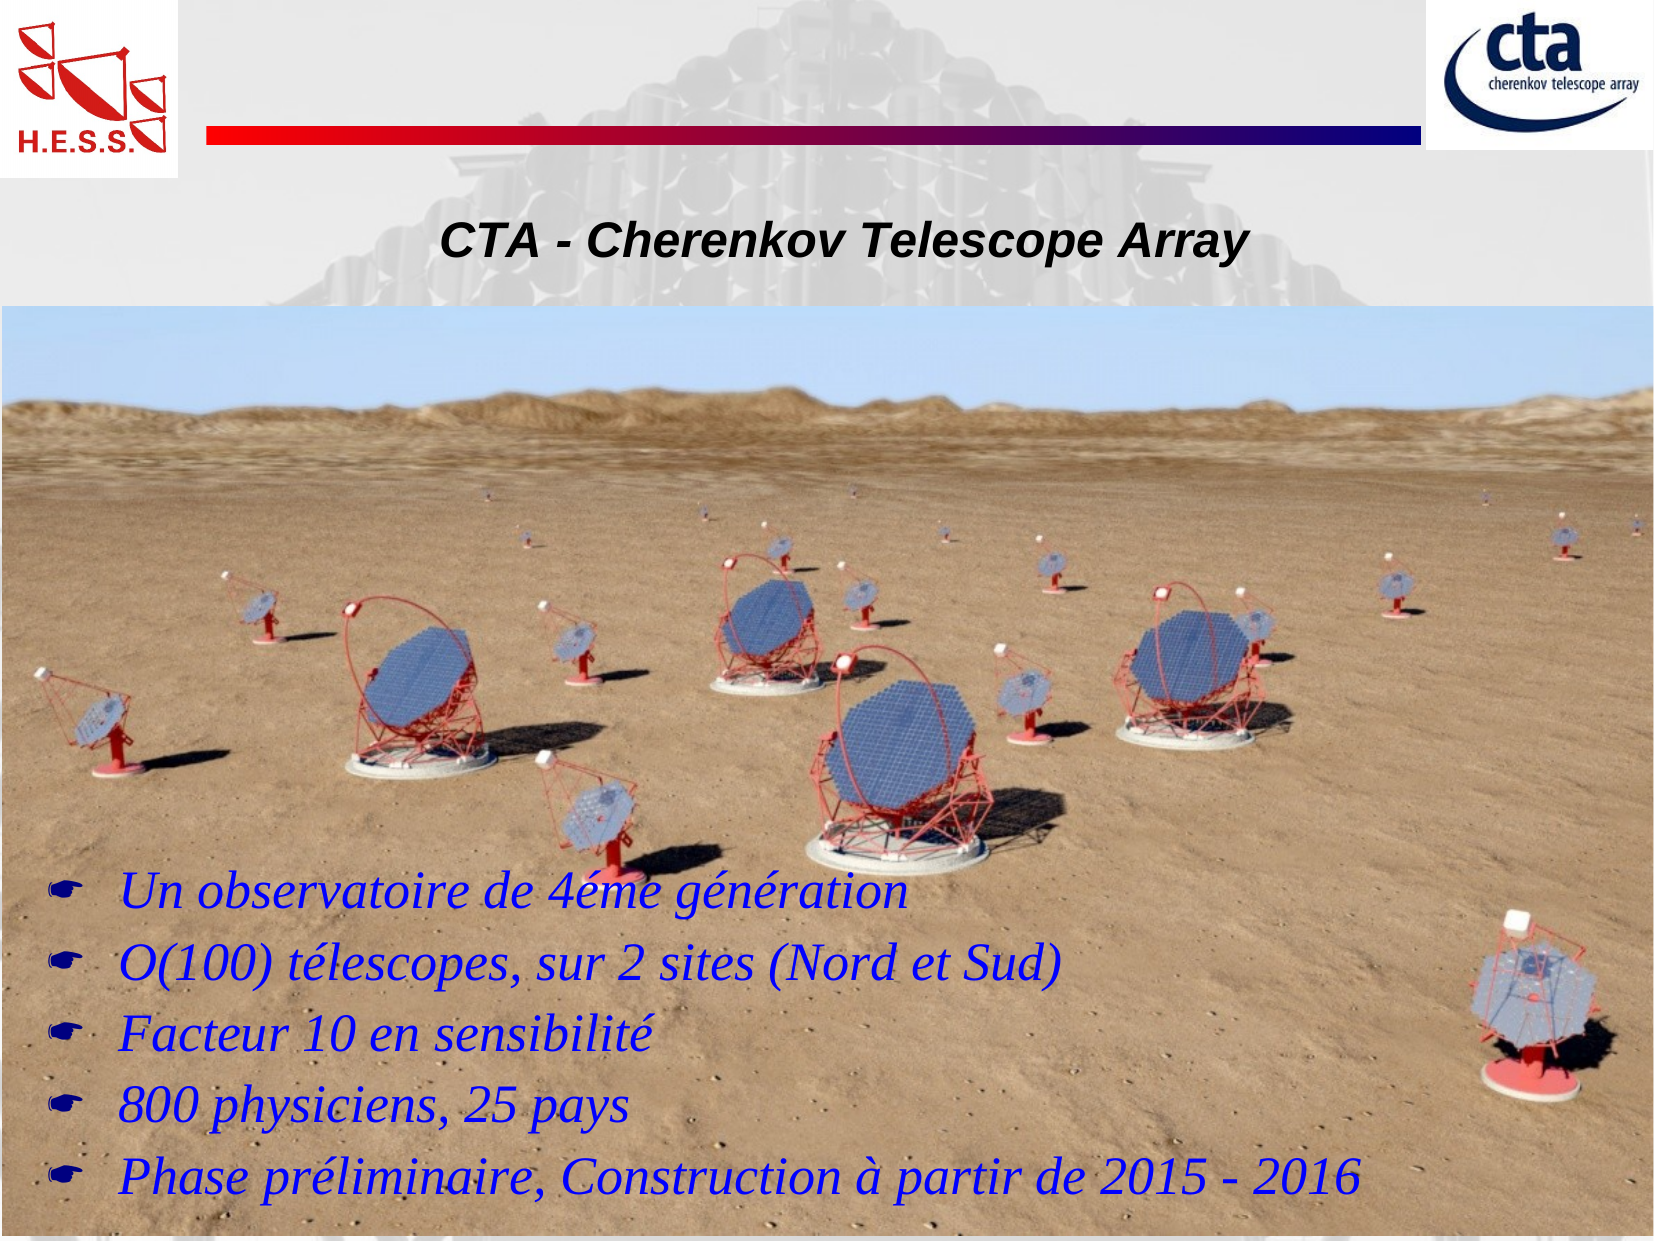

CTA - Cherenkov Telescope Array
# Un observatoire de 4éme génération
O(100) télescopes, sur 2 sites (Nord et Sud)
Facteur 10 en sensibilité
800 physiciens, 25 pays
Phase préliminaire, Construction à partir de 2015 - 2016